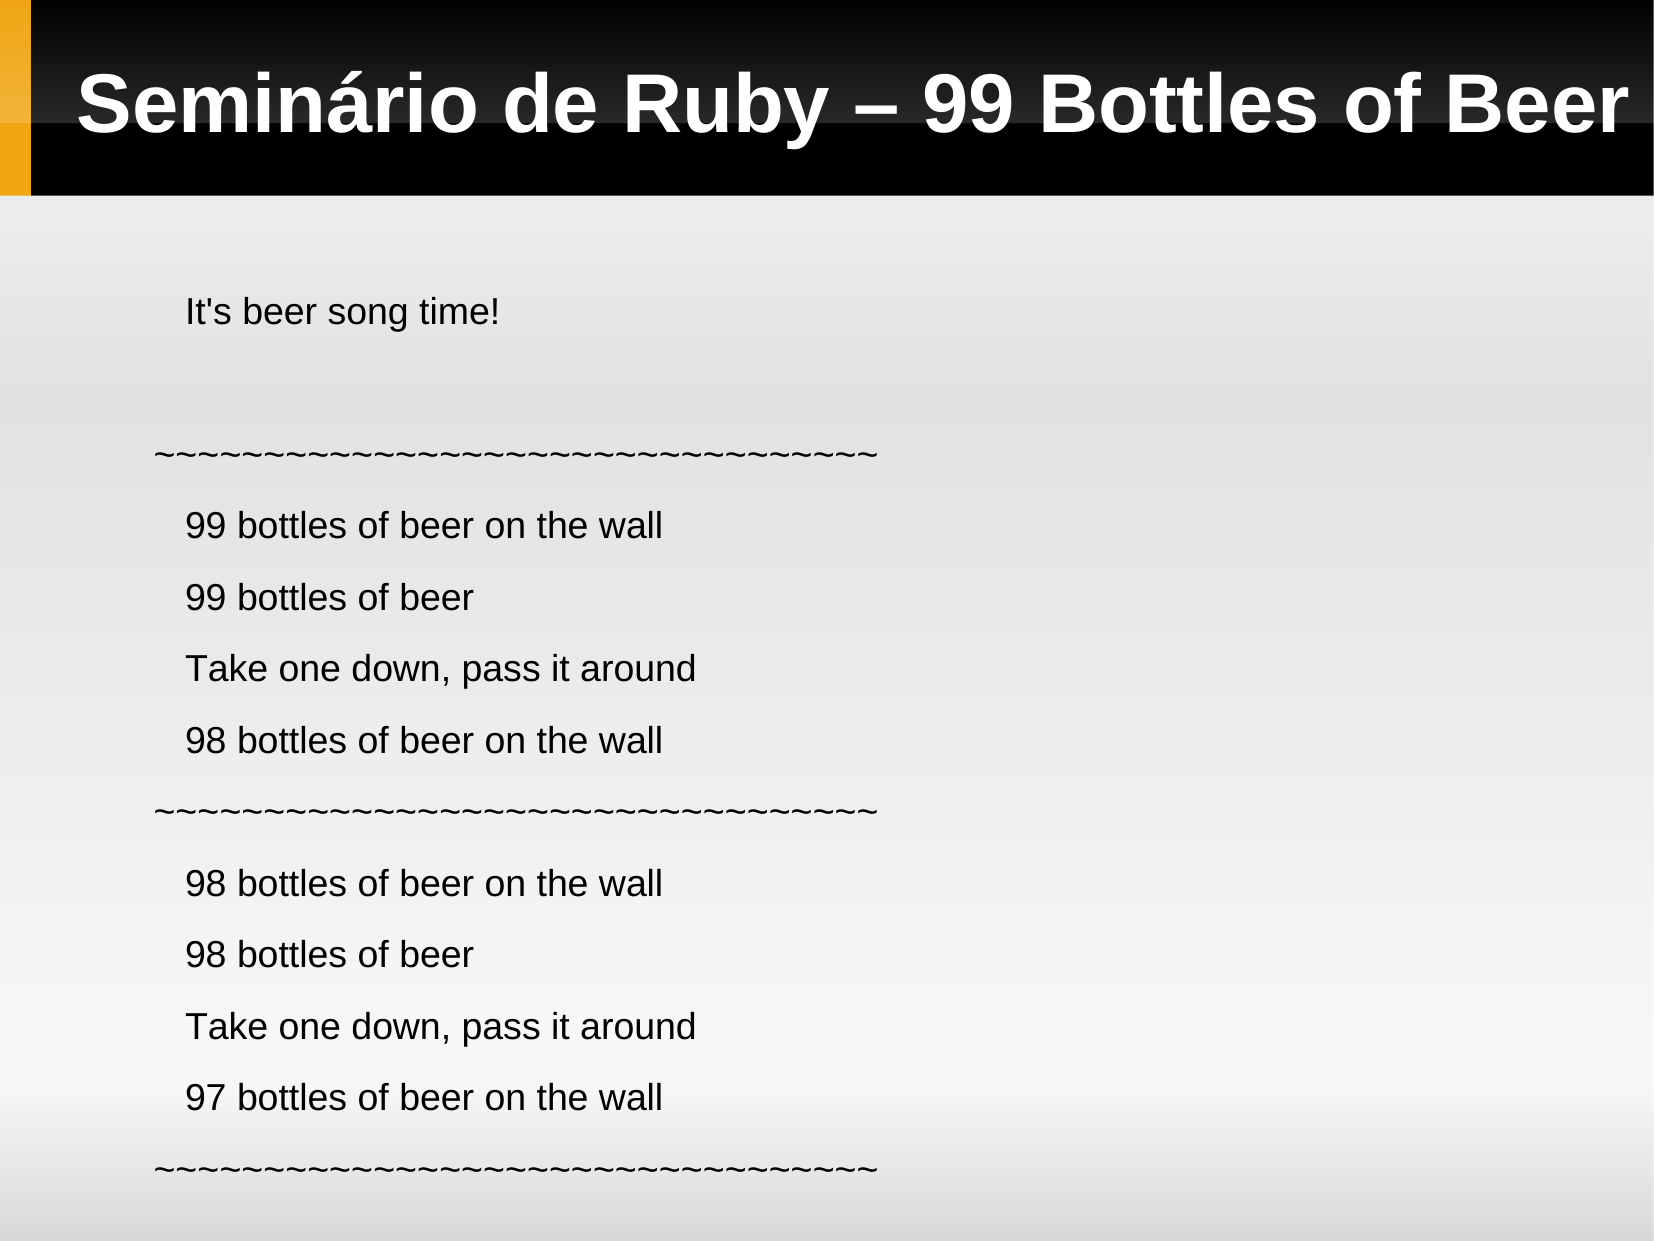

# Seminário de Ruby – 99 Bottles of Beer
 It's beer song time!
~~~~~~~~~~~~~~~~~~~~~~~~~~~~~~~~~
 99 bottles of beer on the wall
 99 bottles of beer
 Take one down, pass it around
 98 bottles of beer on the wall
~~~~~~~~~~~~~~~~~~~~~~~~~~~~~~~~~
 98 bottles of beer on the wall
 98 bottles of beer
 Take one down, pass it around
 97 bottles of beer on the wall
~~~~~~~~~~~~~~~~~~~~~~~~~~~~~~~~~